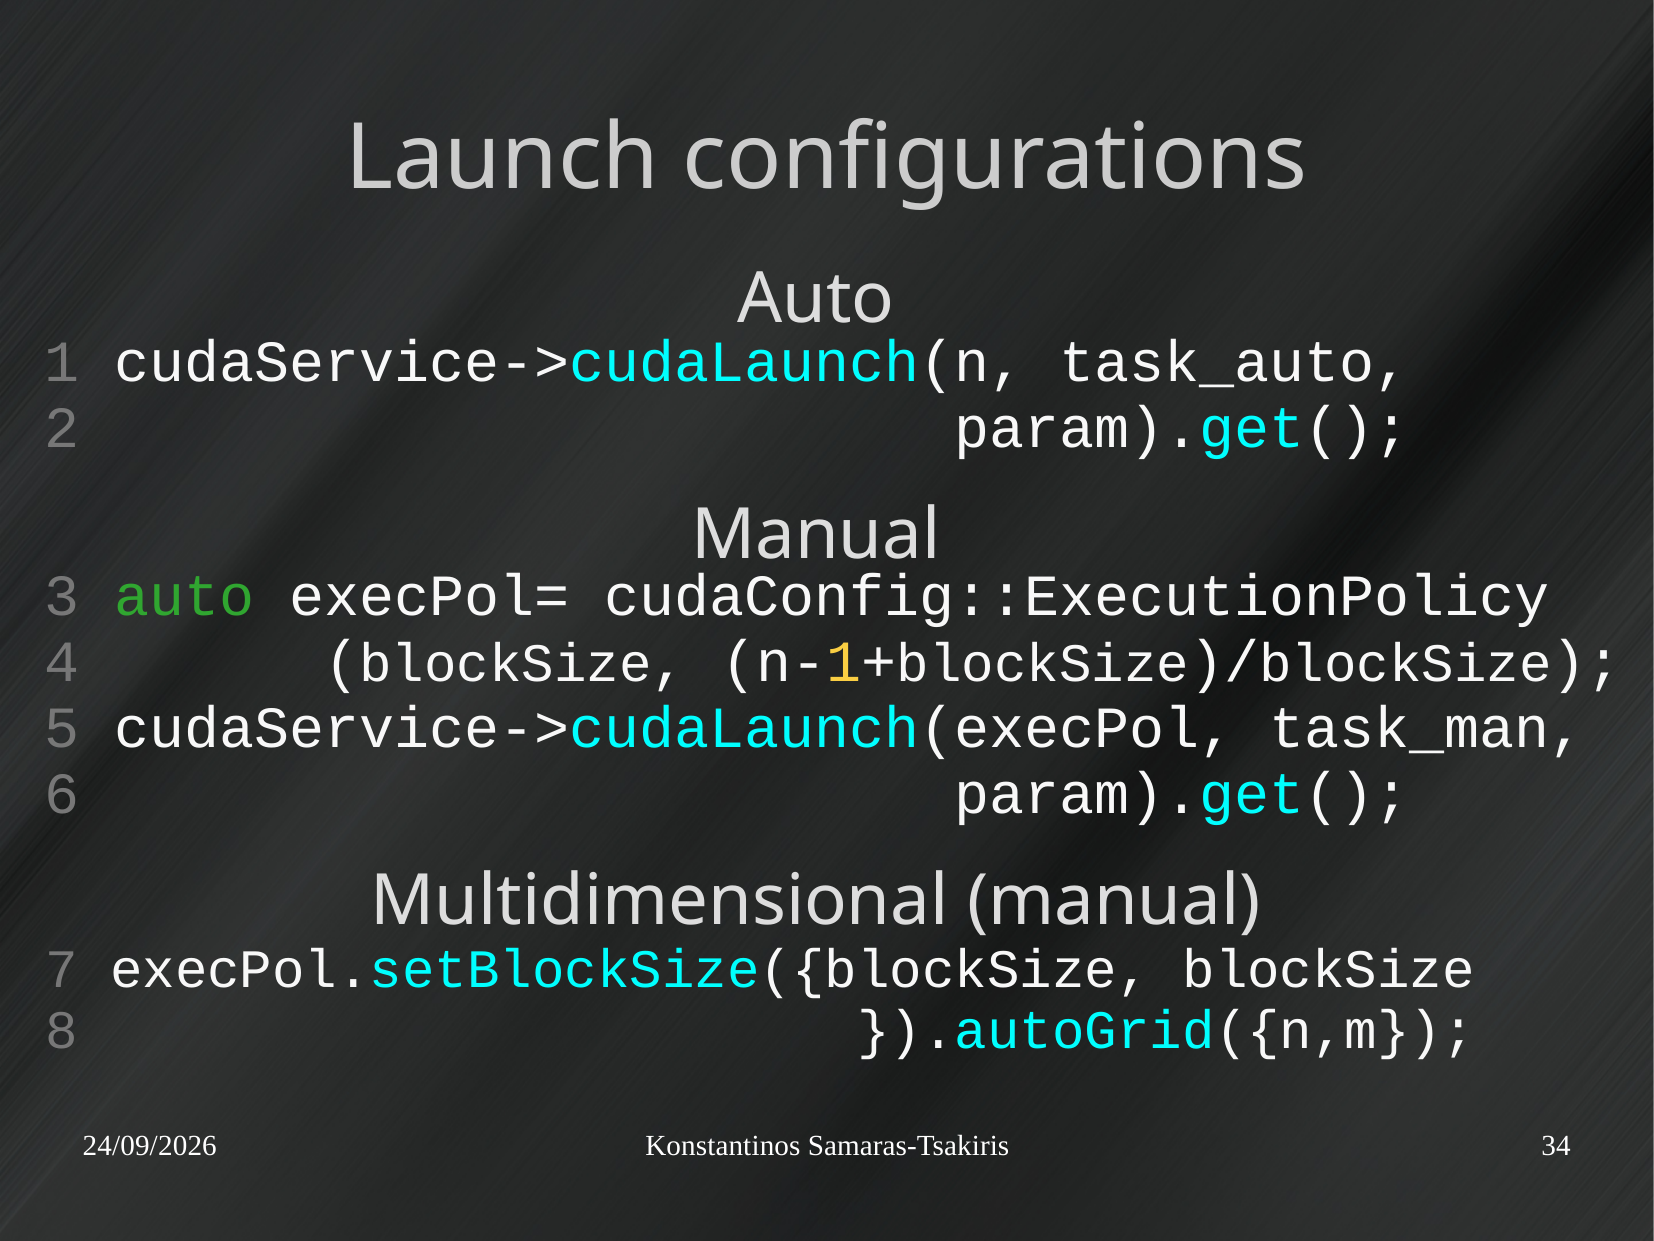

# Launch configurations
Auto
1 cudaService->cudaLaunch(n, task_auto,
2 param).get();
Manual
3 auto execPol= cudaConfig::ExecutionPolicy
4 (blockSize, (n-1+blockSize)/blockSize);
5 cudaService->cudaLaunch(execPol, task_man,
6 param).get();
Multidimensional (manual)
7 execPol.setBlockSize({blockSize, blockSize
8 }).autoGrid({n,m});
Konstantinos Samaras-Tsakiris
34